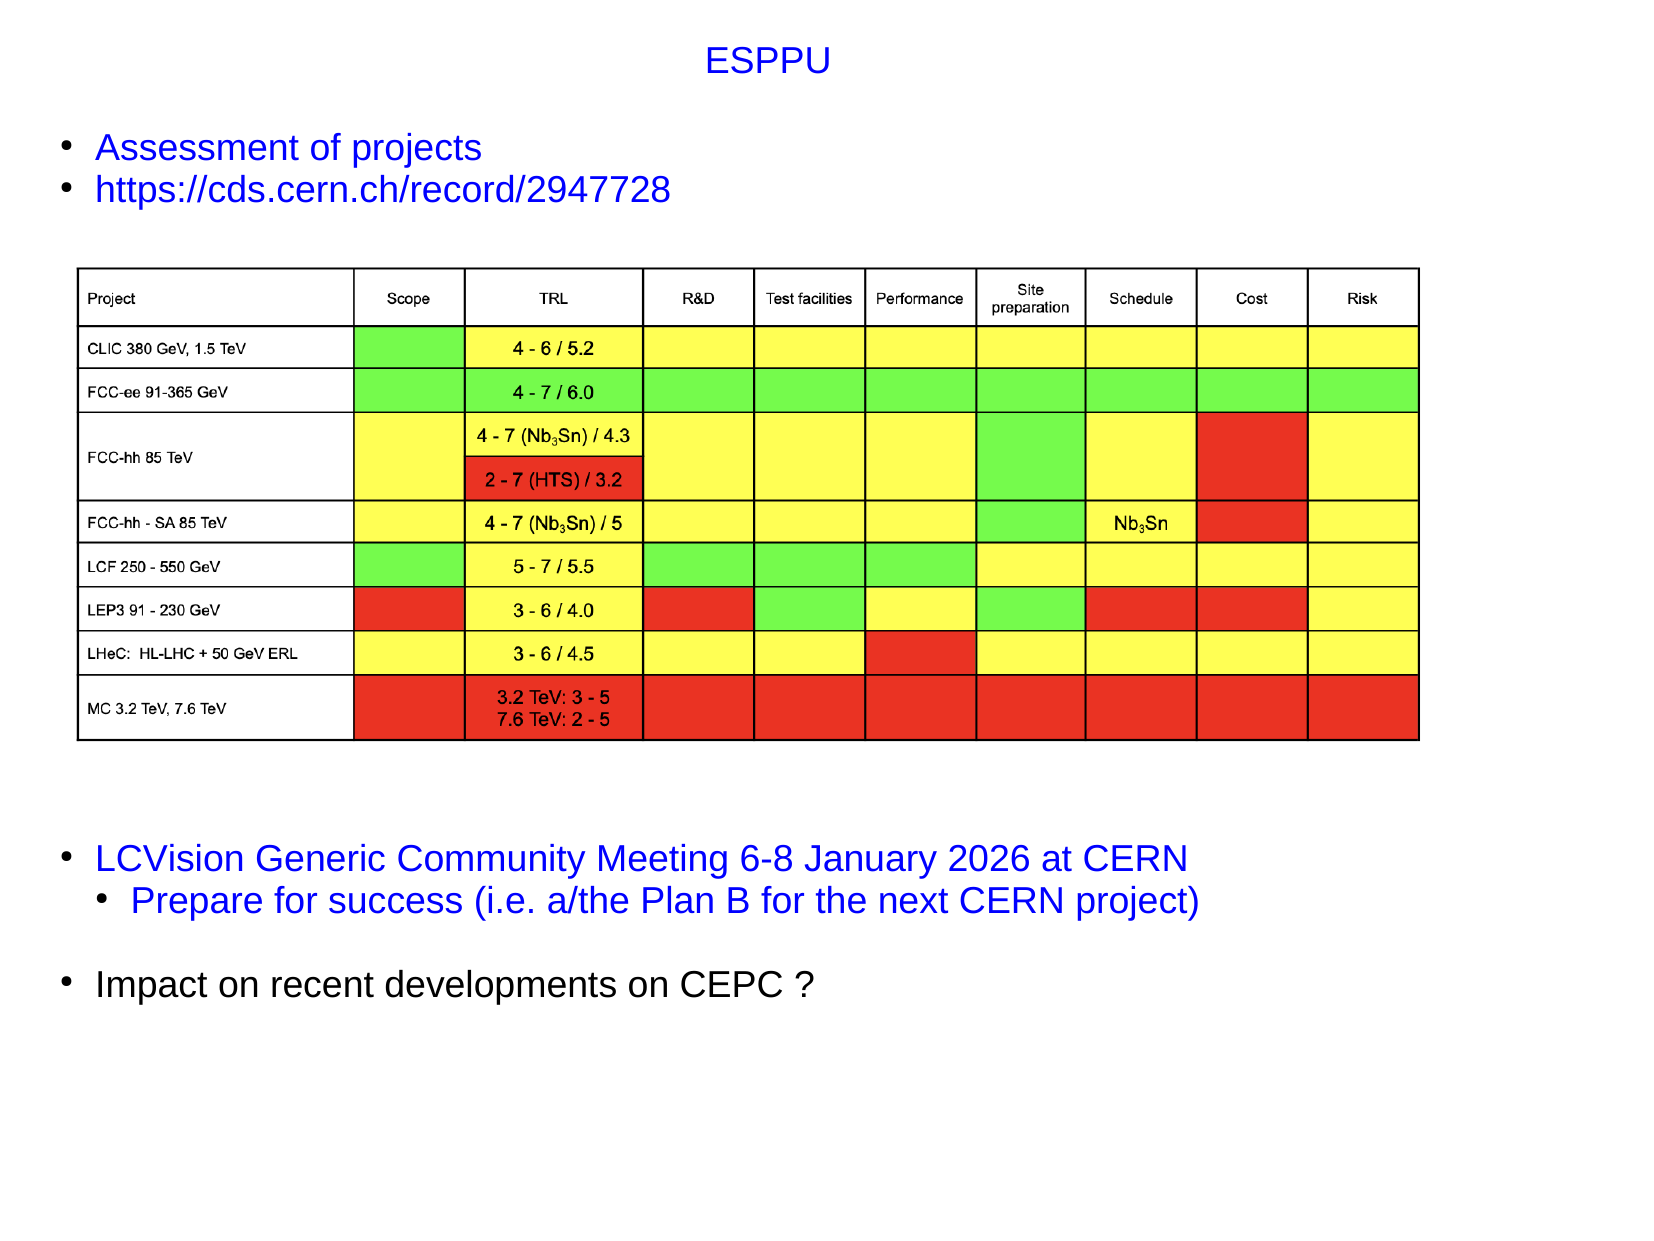

ESPPU
Assessment of projects
https://cds.cern.ch/record/2947728
LCVision Generic Community Meeting 6-8 January 2026 at CERN
Prepare for success (i.e. a/the Plan B for the next CERN project)
Impact on recent developments on CEPC ?